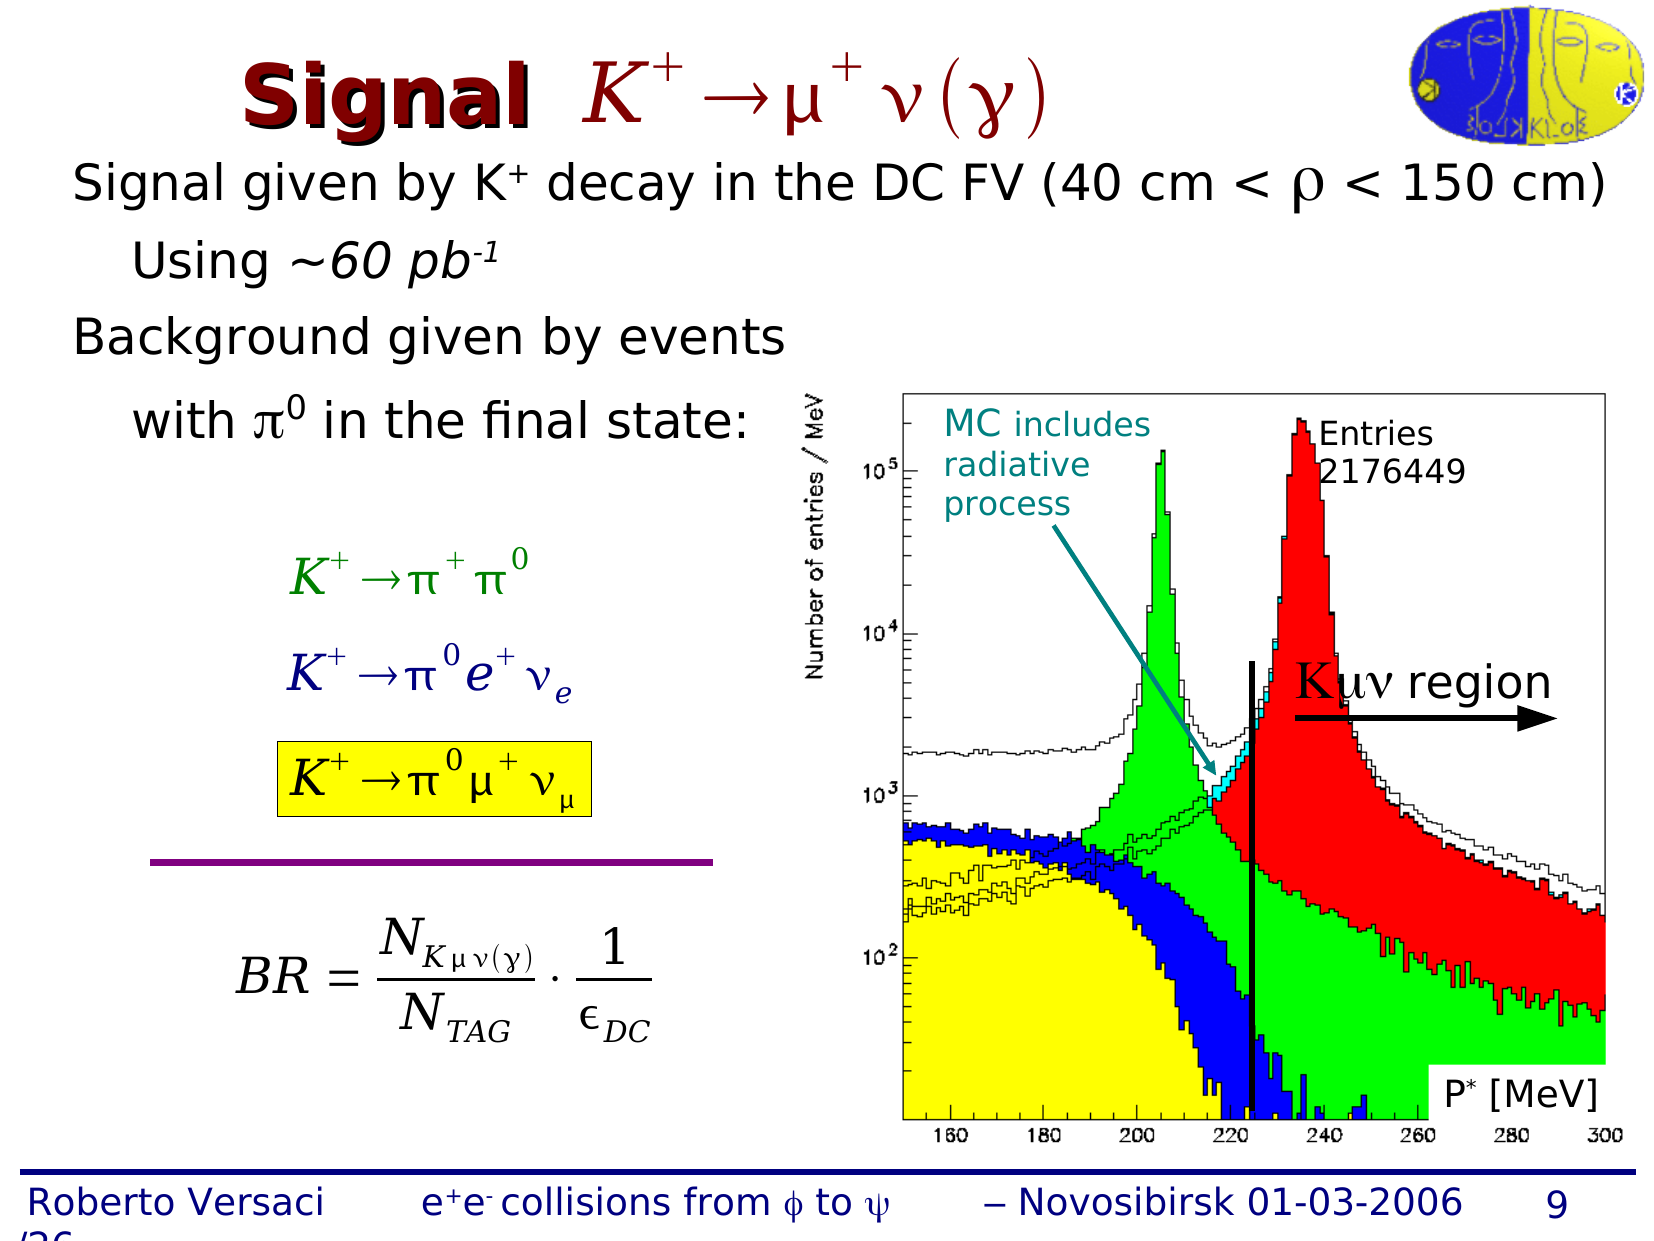

Signal
 Signal given by K+ decay in the DC FV (40 cm < r < 150 cm)
	Using ~60 pb-1
 Background given by events
	with p0 in the final state:
MC includes radiative process
Entries 2176449
K region
P* [MeV]
9